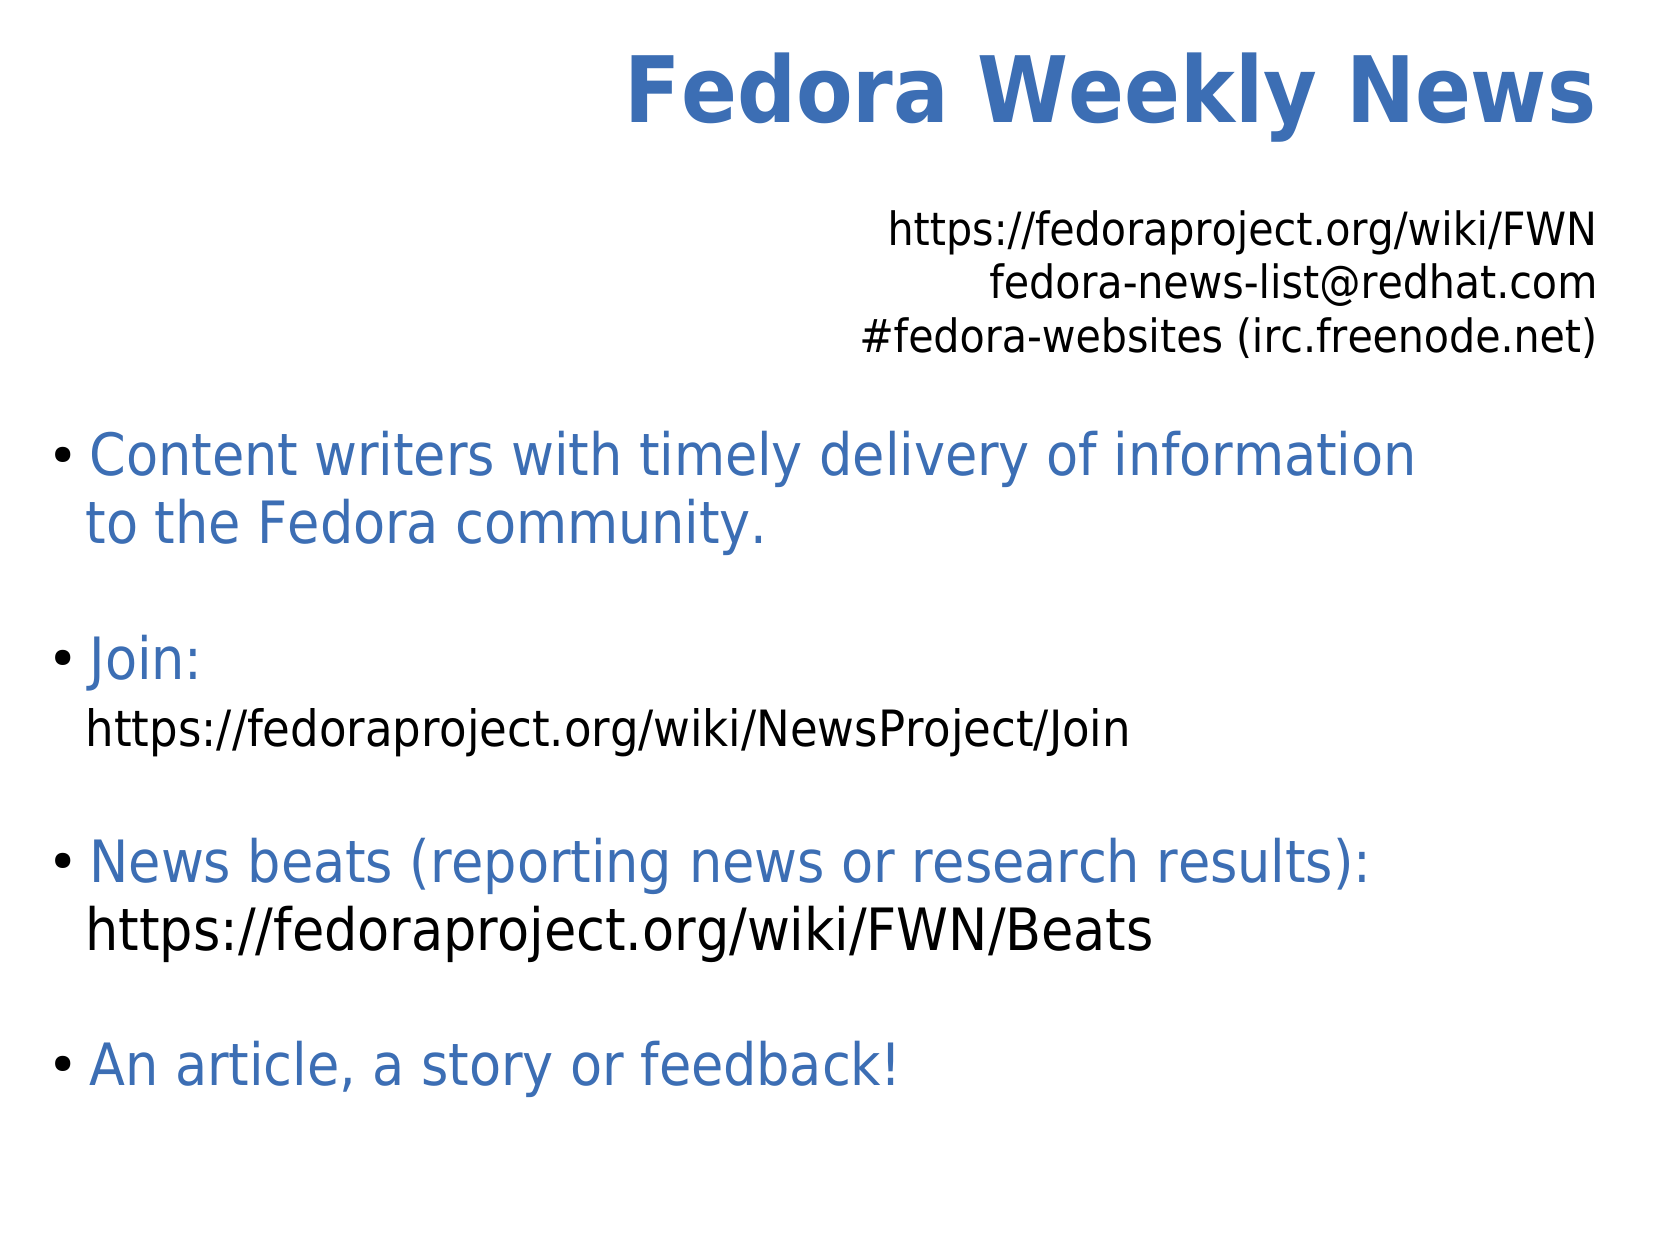

Fedora Weekly News
https://fedoraproject.org/wiki/FWN
fedora-news-list@redhat.com
#fedora-websites (irc.freenode.net)
 Content writers with timely delivery of information
 to the Fedora community.
 Join:
 https://fedoraproject.org/wiki/NewsProject/Join
 News beats (reporting news or research results):
 https://fedoraproject.org/wiki/FWN/Beats
 An article, a story or feedback!